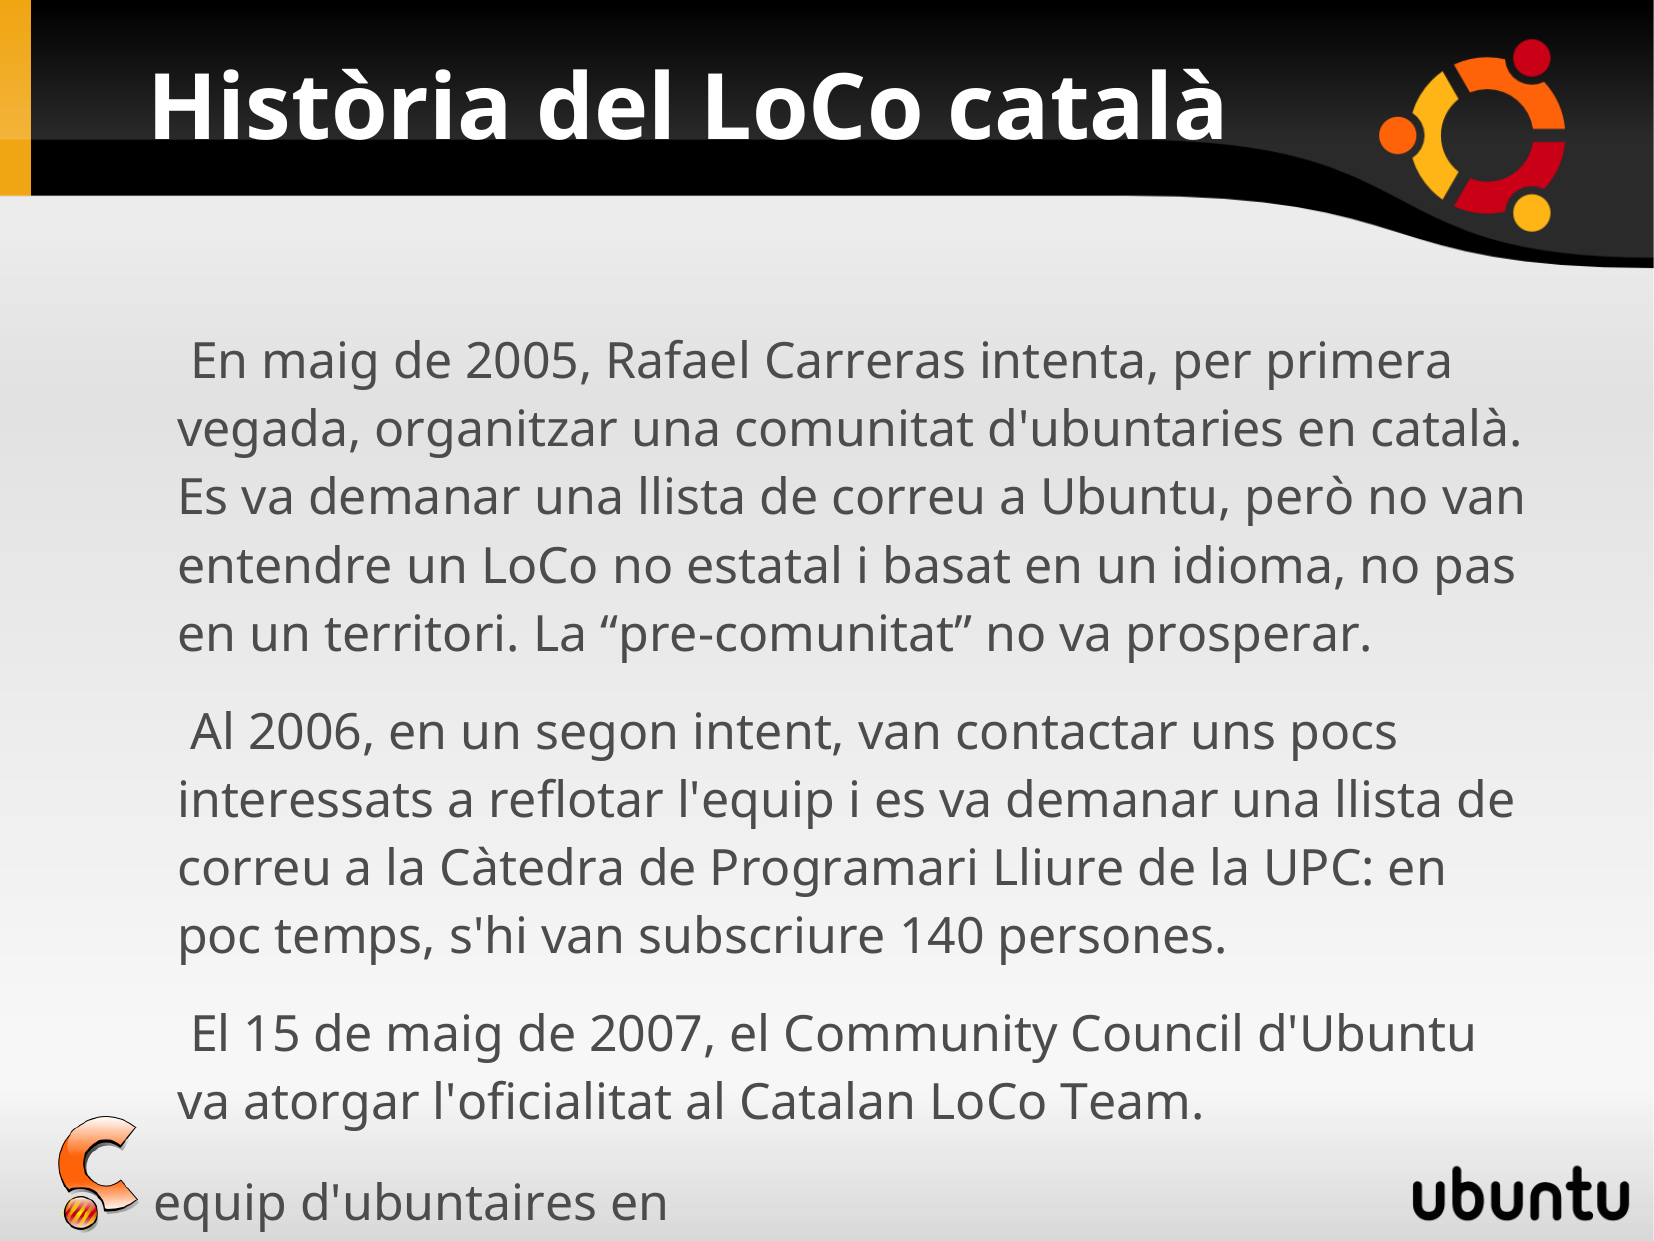

# Història del LoCo català
 En maig de 2005, Rafael Carreras intenta, per primera vegada, organitzar una comunitat d'ubuntaries en català. Es va demanar una llista de correu a Ubuntu, però no van entendre un LoCo no estatal i basat en un idioma, no pas en un territori. La “pre-comunitat” no va prosperar.
 Al 2006, en un segon intent, van contactar uns pocs interessats a reflotar l'equip i es va demanar una llista de correu a la Càtedra de Programari Lliure de la UPC: en poc temps, s'hi van subscriure 140 persones.
 El 15 de maig de 2007, el Community Council d'Ubuntu va atorgar l'oficialitat al Catalan LoCo Team.